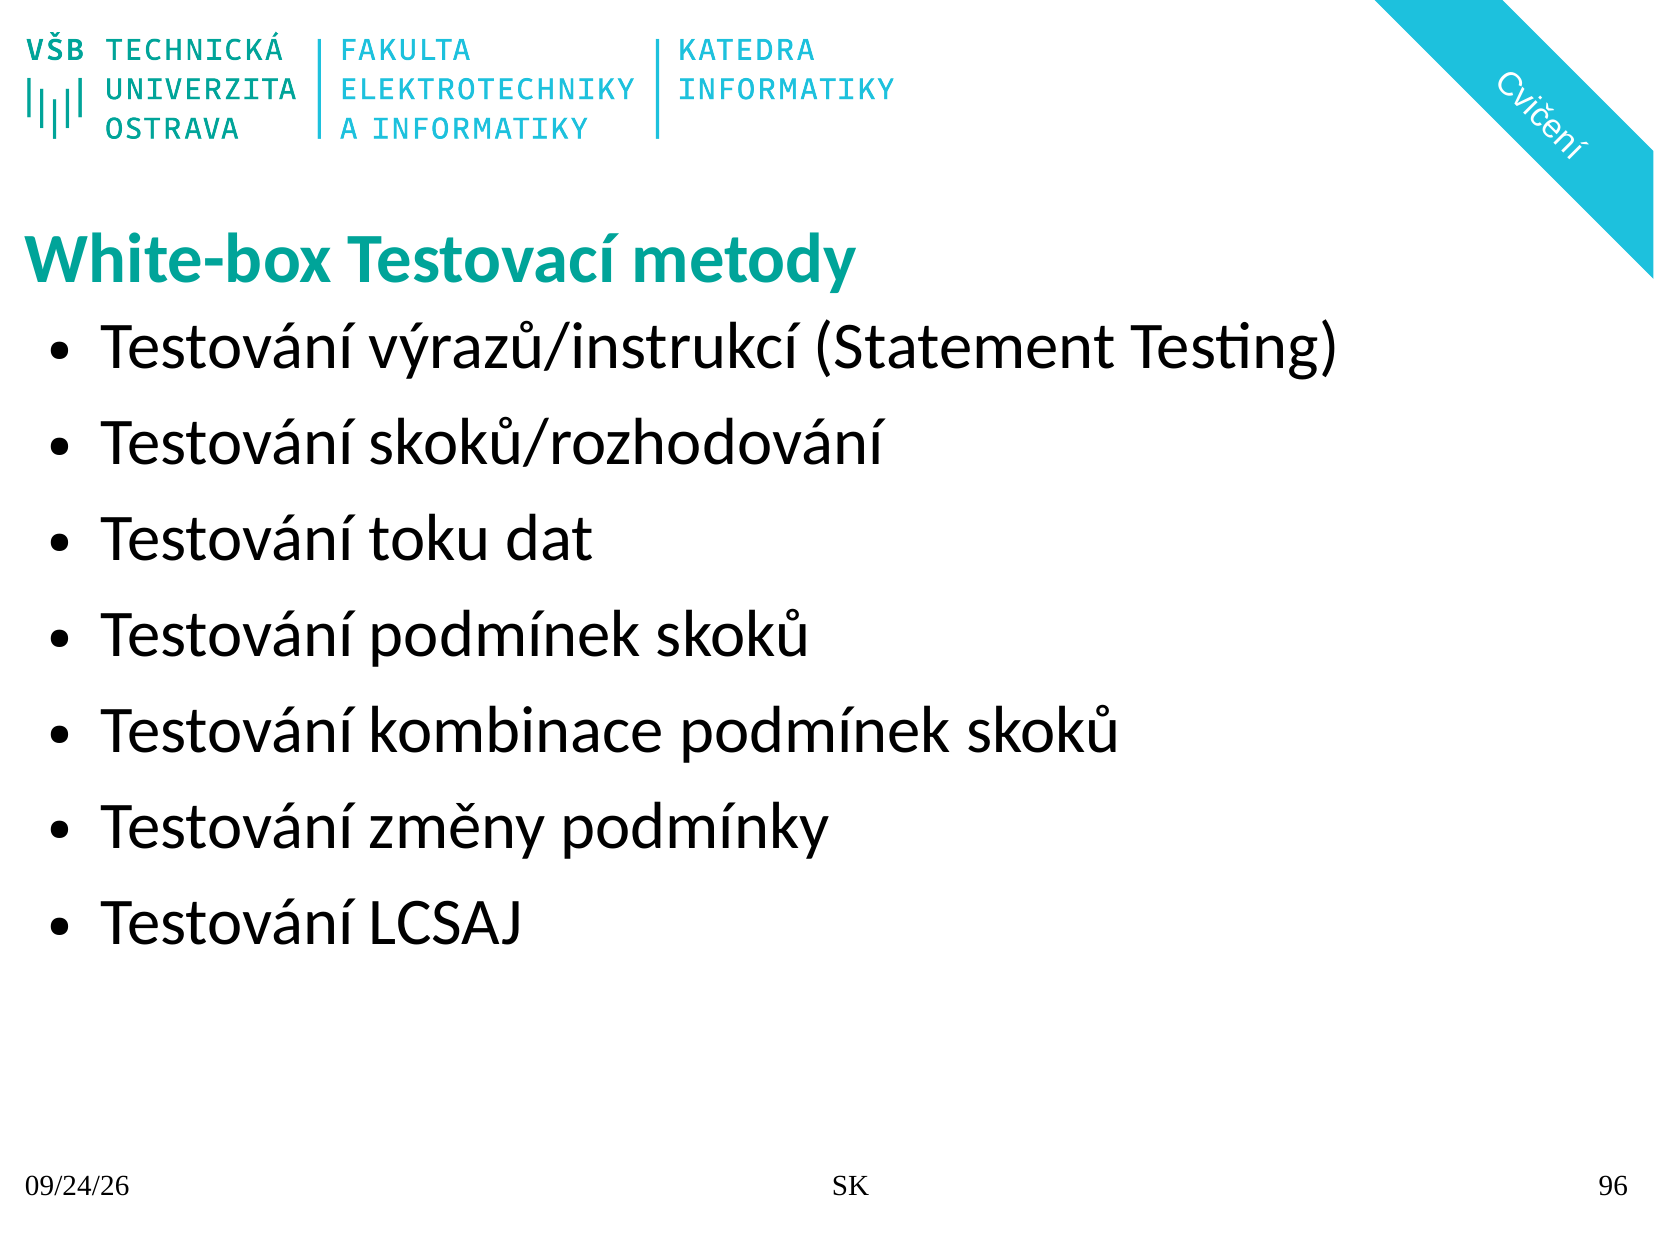

Cvičení
# White-box Testovací metody
Testování výrazů/instrukcí (Statement Testing)
Testování skoků/rozhodování
Testování toku dat
Testování podmínek skoků
Testování kombinace podmínek skoků
Testování změny podmínky
Testování LCSAJ
SK
96